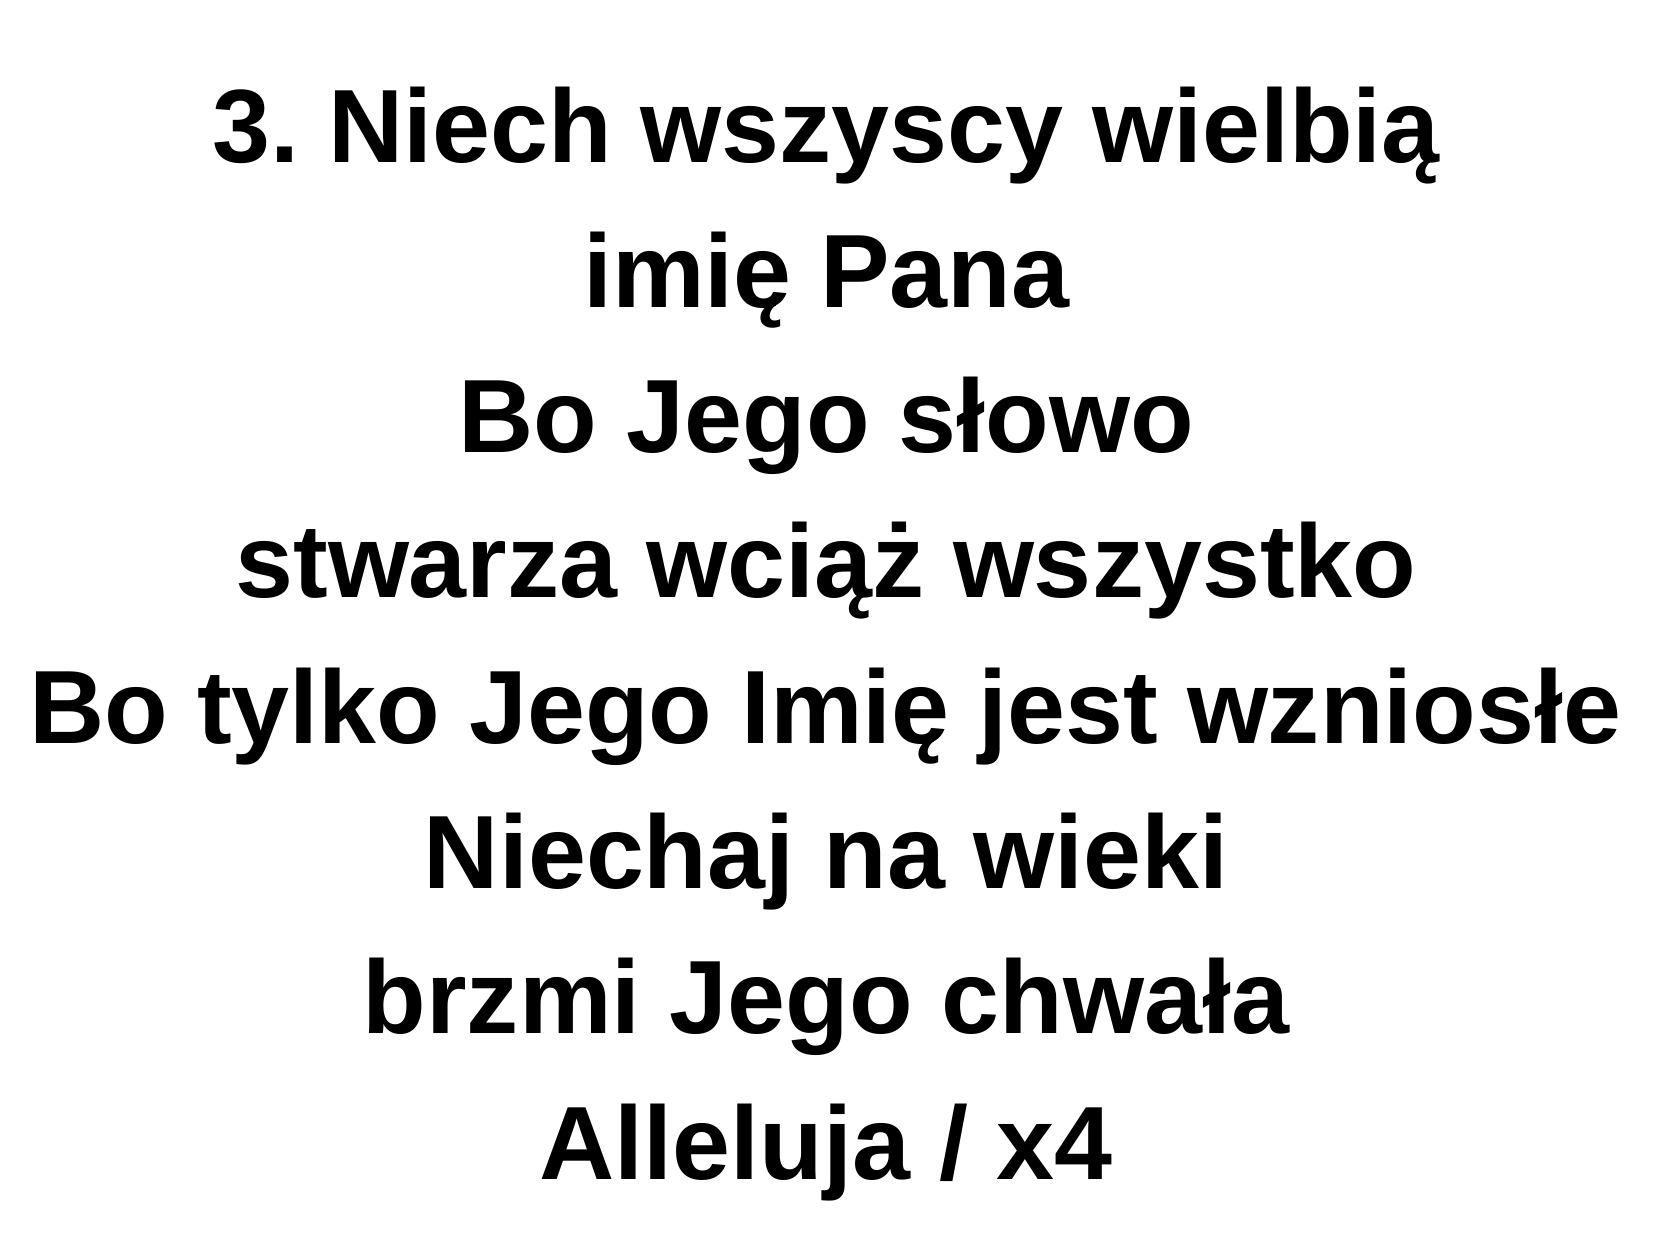

# 3. Niech wszyscy wielbią
imię Pana
Bo Jego słowo
stwarza wciąż wszystko
Bo tylko Jego Imię jest wzniosłe
Niechaj na wieki
brzmi Jego chwała
Alleluja / x4